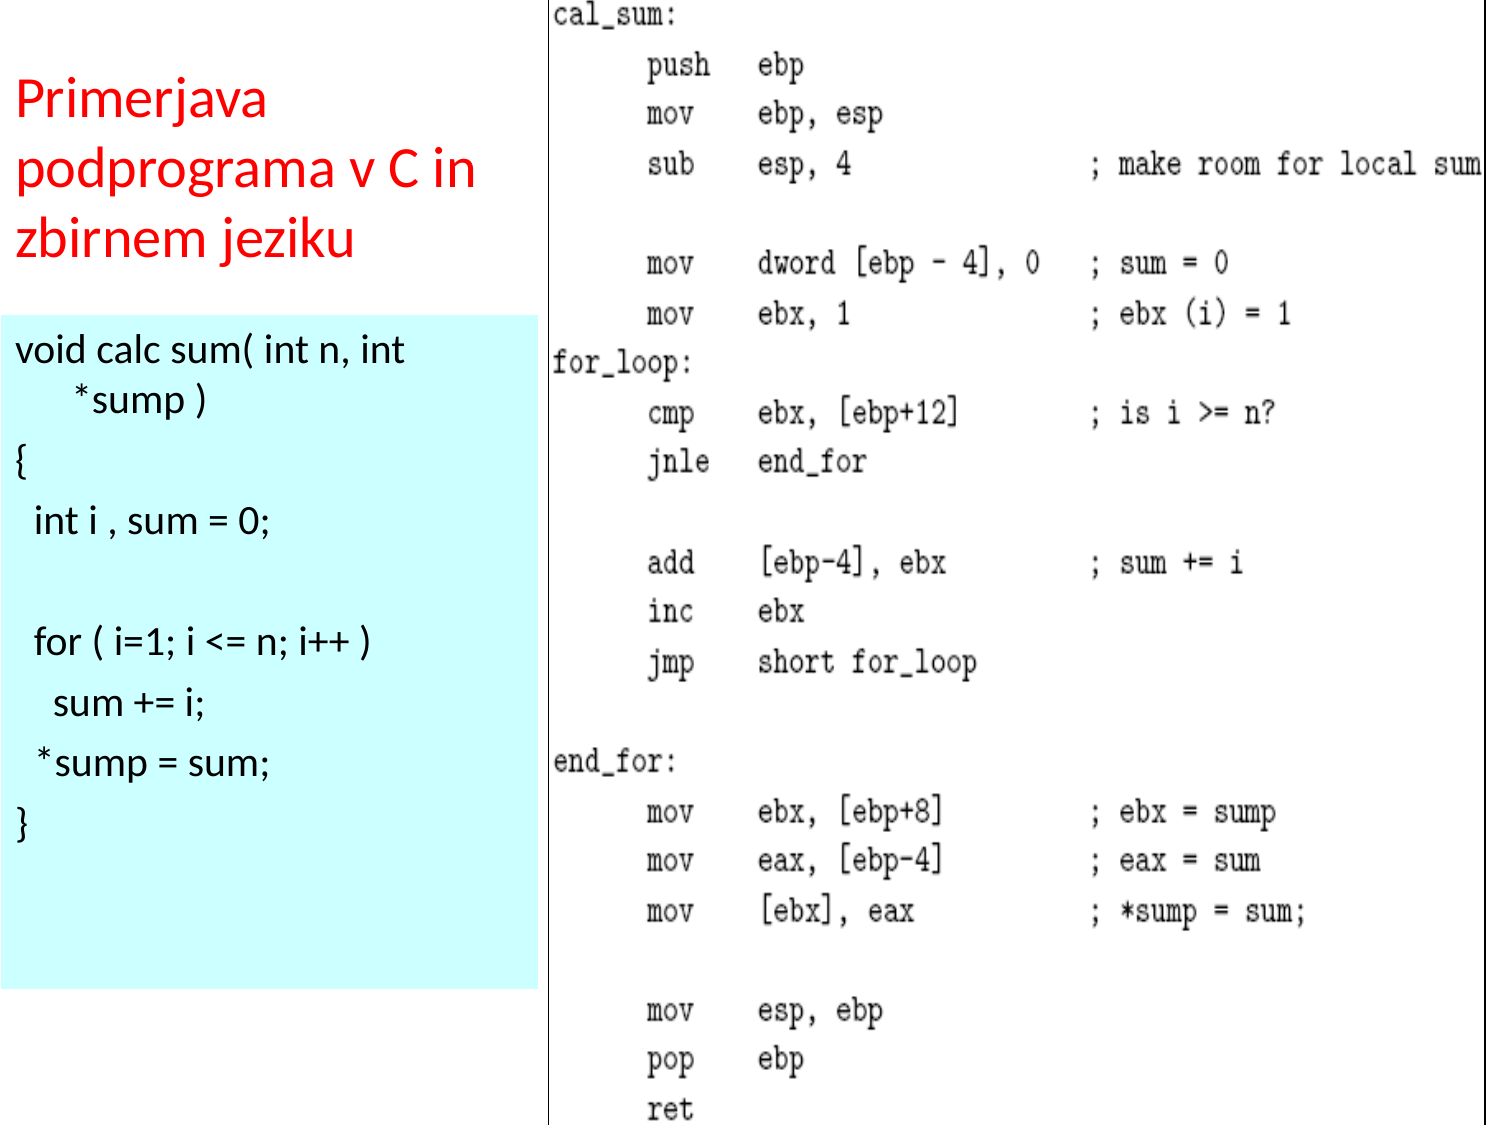

# Primerjava podprograma v C in zbirnem jeziku
void calc sum( int n, int *sump )
{
 int i , sum = 0;
 for ( i=1; i <= n; i++ )
 sum += i;
 *sump = sum;
}